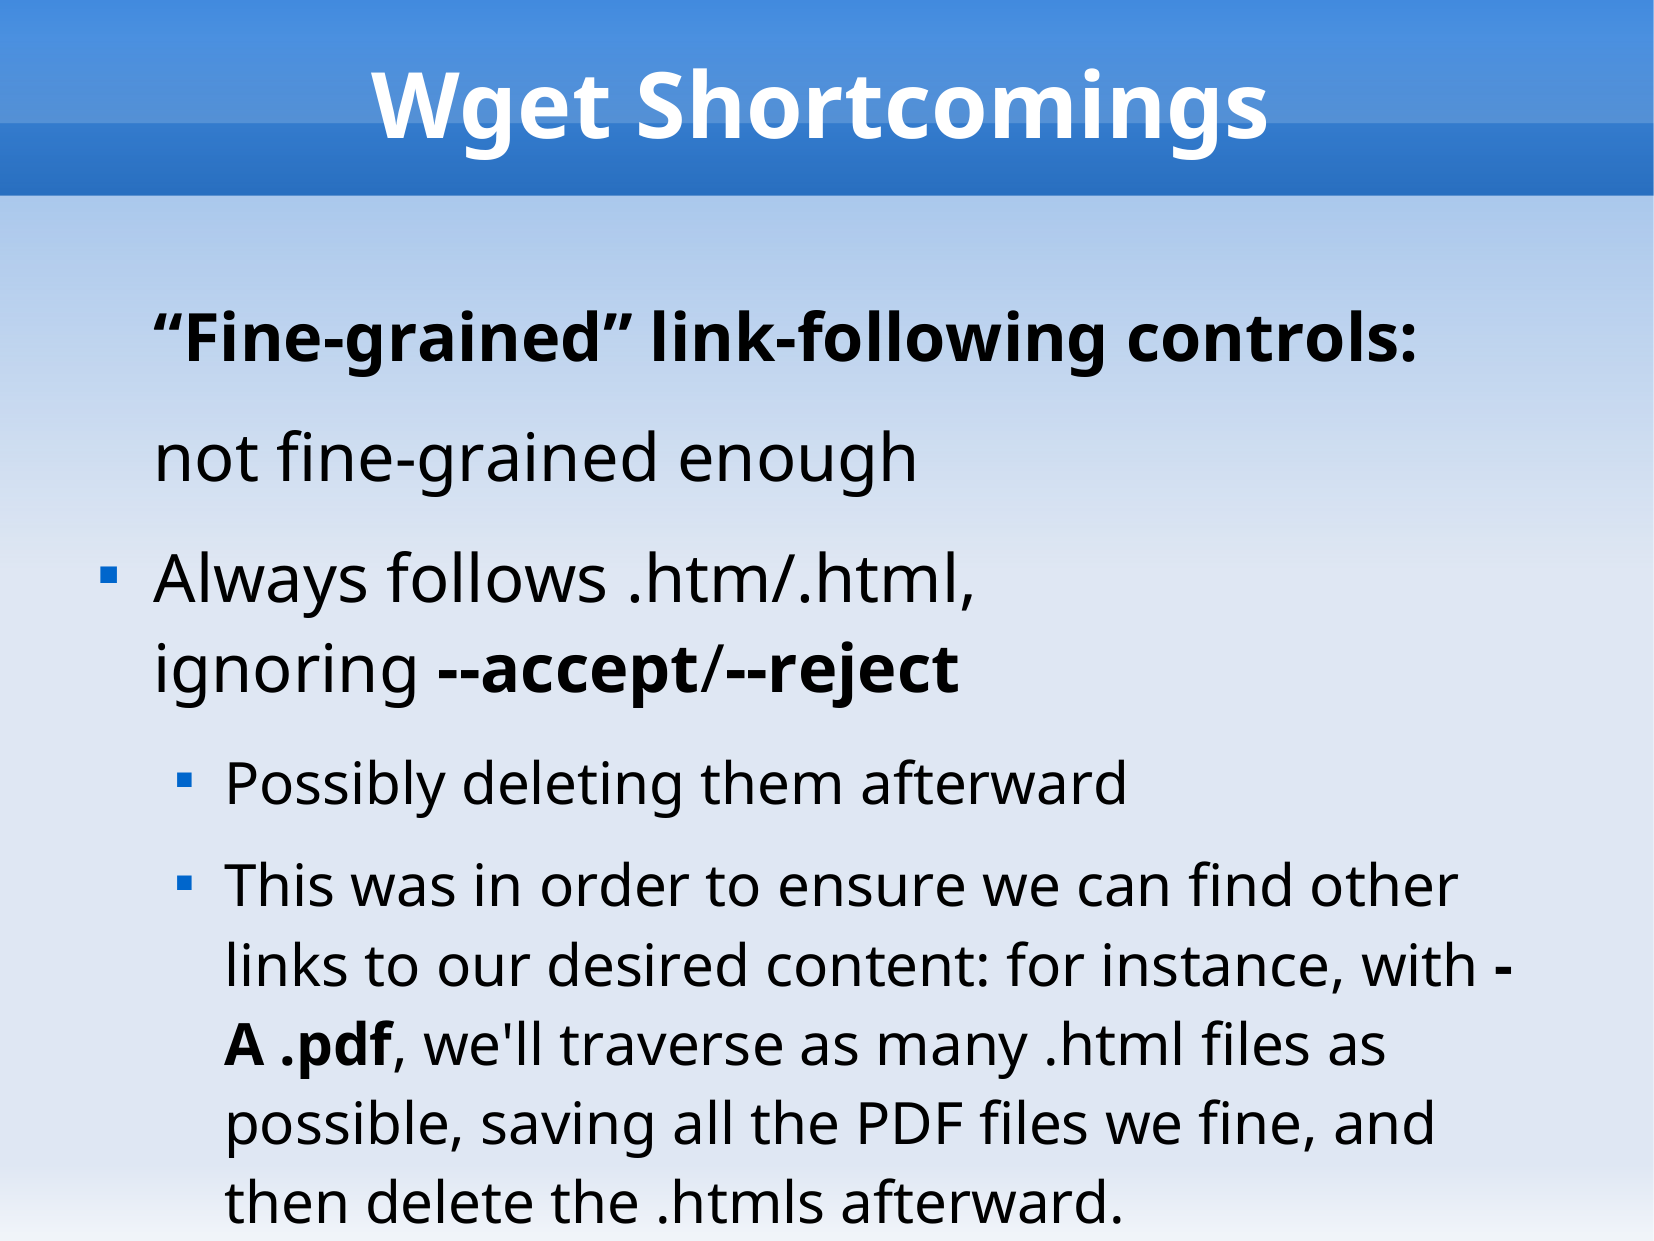

# Wget Shortcomings
“Fine-grained” link-following controls:
not ﬁne-grained enough
Always follows .htm/.html,
ignoring --accept/--reject
Possibly deleting them afterward
This was in order to ensure we can ﬁnd other links to our desired content: for instance, with -A .pdf, we'll traverse as many .html ﬁles as possible, saving all the PDF ﬁles we ﬁne, and then delete the .htmls afterward.
But: it also downloads .html ﬁles at the edges of recursion limits, where you wouldn't follow any further links anyway.